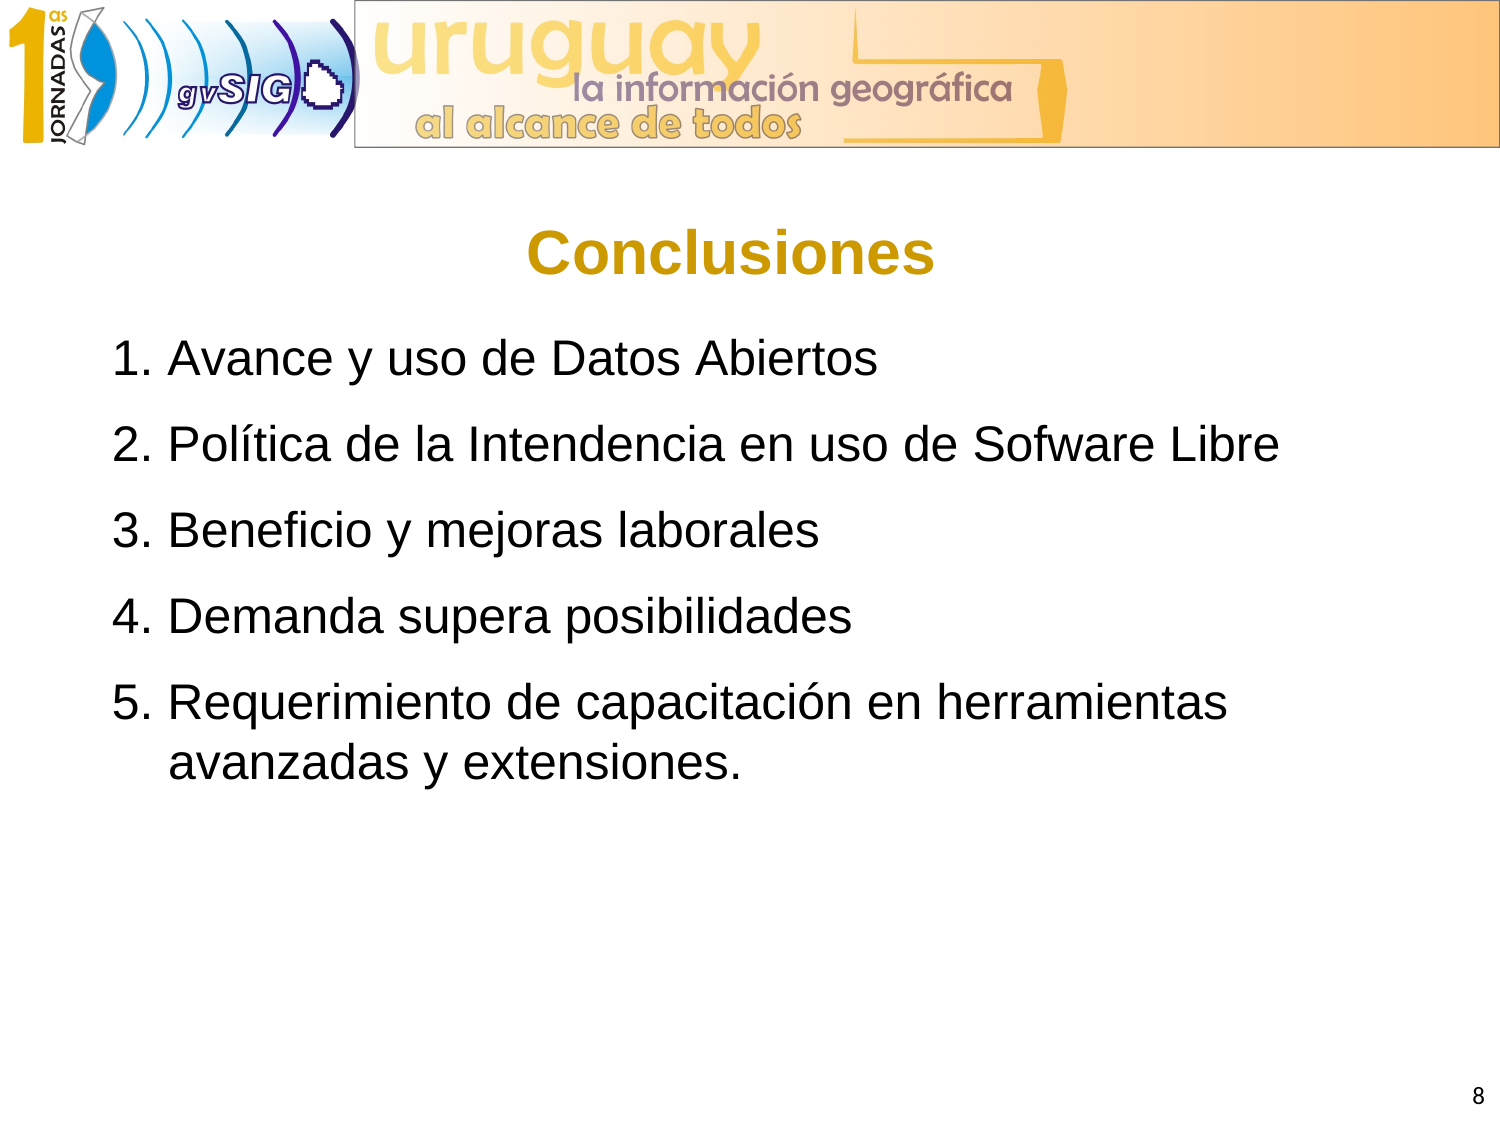

Conclusiones
# Avance y uso de Datos Abiertos
 Política de la Intendencia en uso de Sofware Libre
 Beneficio y mejoras laborales
 Demanda supera posibilidades
 Requerimiento de capacitación en herramientas avanzadas y extensiones.